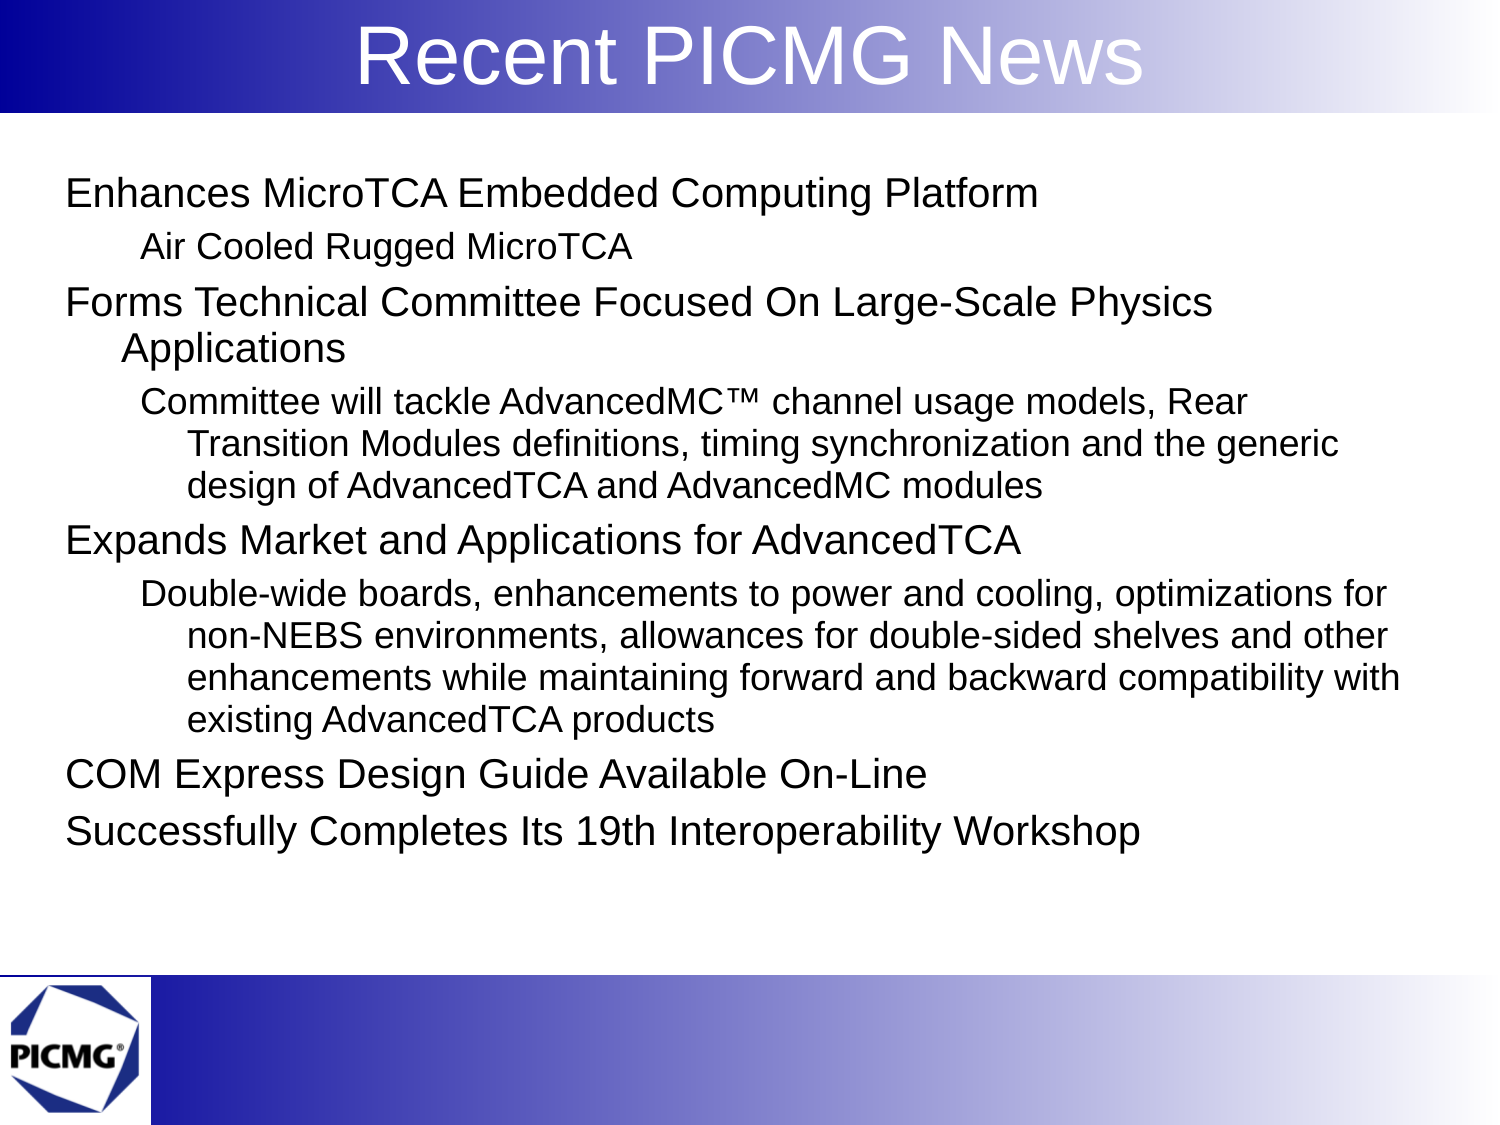

# Recent PICMG News
Enhances MicroTCA Embedded Computing Platform
Air Cooled Rugged MicroTCA
Forms Technical Committee Focused On Large-Scale Physics Applications
Committee will tackle AdvancedMC™ channel usage models, Rear Transition Modules definitions, timing synchronization and the generic design of AdvancedTCA and AdvancedMC modules
Expands Market and Applications for AdvancedTCA
Double-wide boards, enhancements to power and cooling, optimizations for non-NEBS environments, allowances for double-sided shelves and other enhancements while maintaining forward and backward compatibility with existing AdvancedTCA products
COM Express Design Guide Available On-Line
Successfully Completes Its 19th Interoperability Workshop